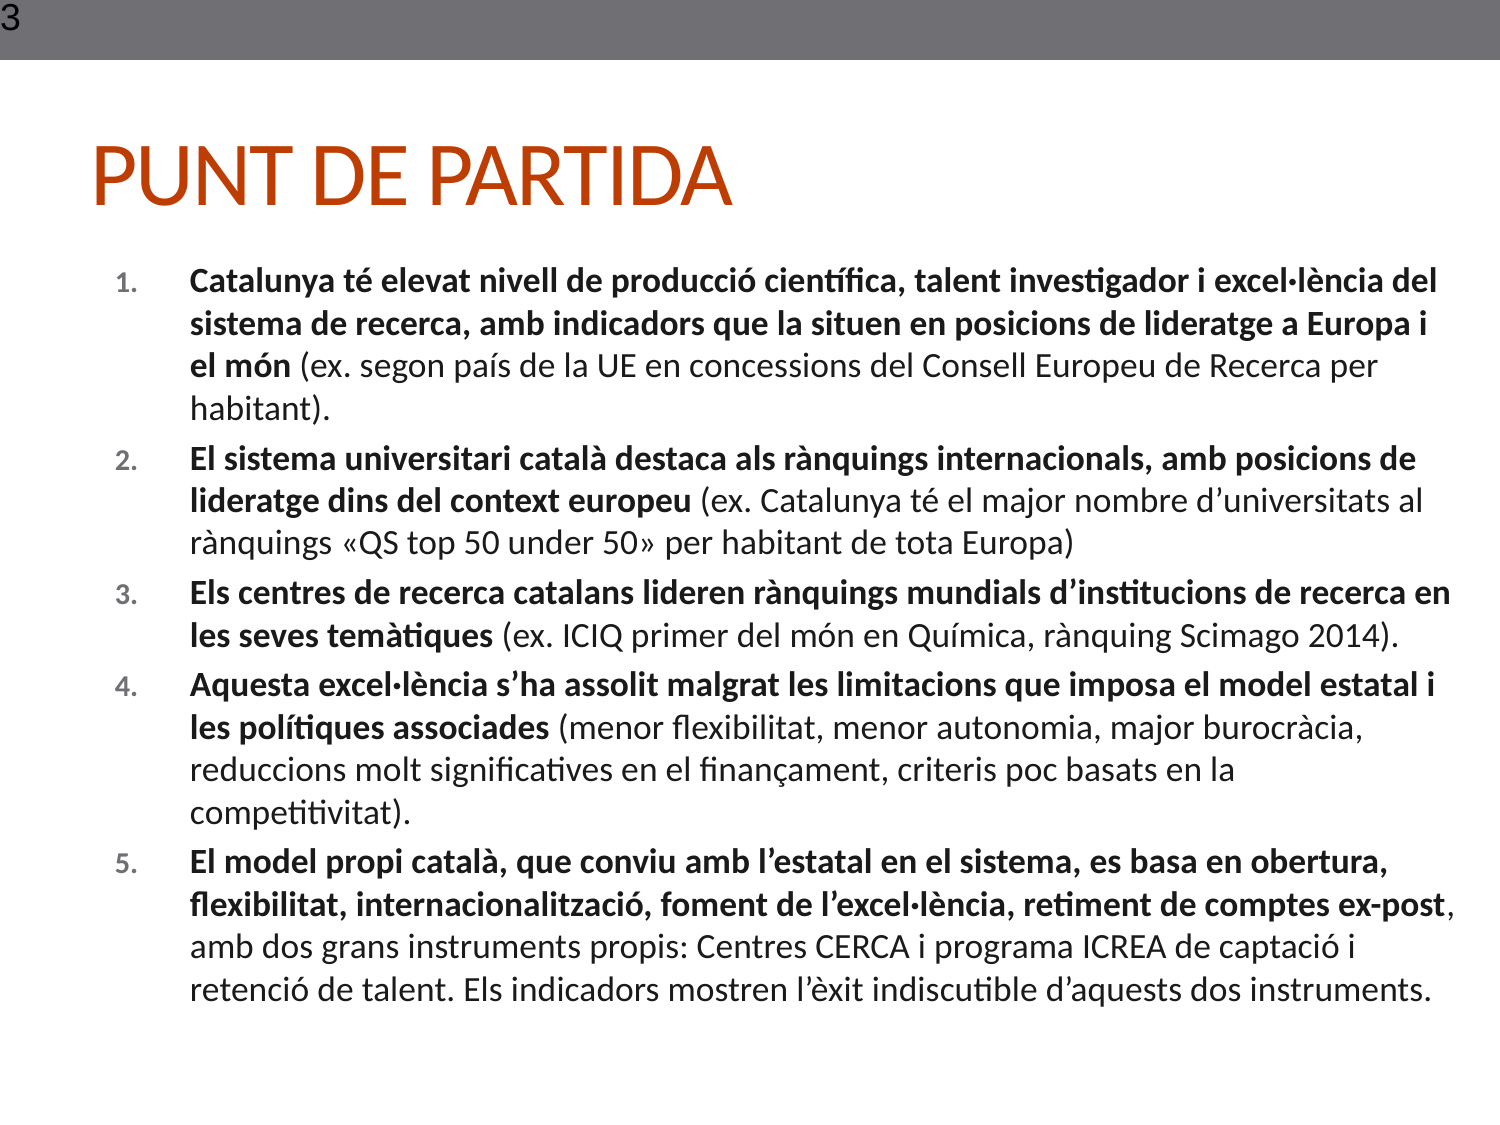

# PUNT DE PARTIDA
Catalunya té elevat nivell de producció científica, talent investigador i excel·lència del sistema de recerca, amb indicadors que la situen en posicions de lideratge a Europa i el món (ex. segon país de la UE en concessions del Consell Europeu de Recerca per habitant).
El sistema universitari català destaca als rànquings internacionals, amb posicions de lideratge dins del context europeu (ex. Catalunya té el major nombre d’universitats al rànquings «QS top 50 under 50» per habitant de tota Europa)
Els centres de recerca catalans lideren rànquings mundials d’institucions de recerca en les seves temàtiques (ex. ICIQ primer del món en Química, rànquing Scimago 2014).
Aquesta excel·lència s’ha assolit malgrat les limitacions que imposa el model estatal i les polítiques associades (menor flexibilitat, menor autonomia, major burocràcia, reduccions molt significatives en el finançament, criteris poc basats en la competitivitat).
El model propi català, que conviu amb l’estatal en el sistema, es basa en obertura, flexibilitat, internacionalització, foment de l’excel·lència, retiment de comptes ex-post, amb dos grans instruments propis: Centres CERCA i programa ICREA de captació i retenció de talent. Els indicadors mostren l’èxit indiscutible d’aquests dos instruments.